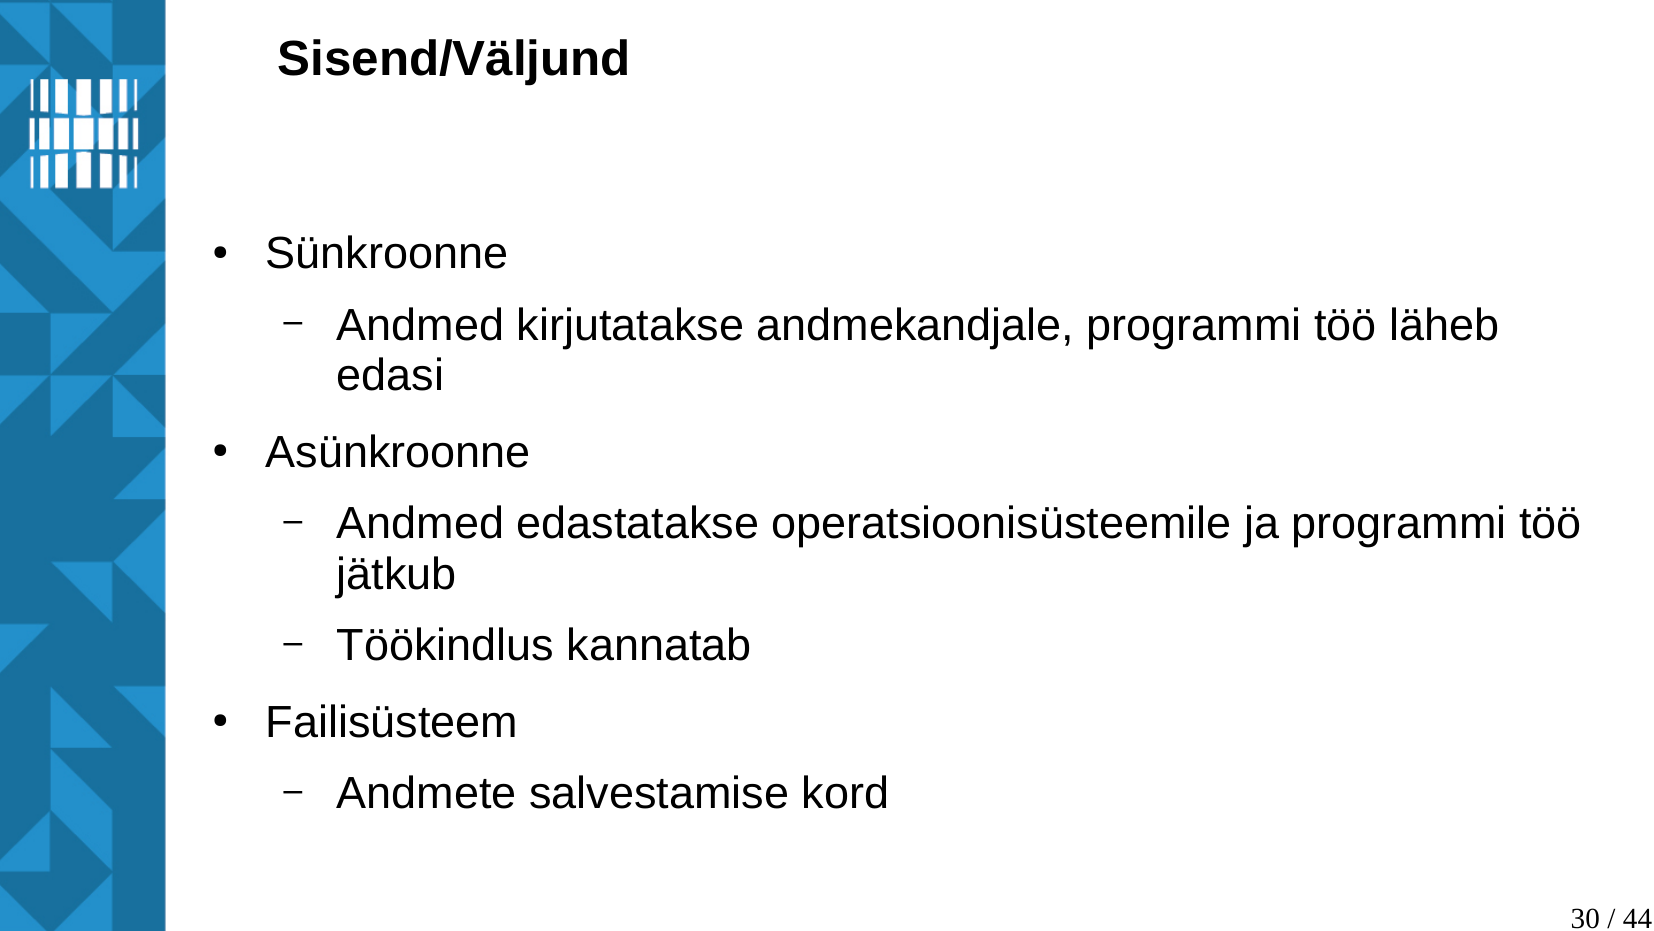

# Sisend/Väljund
Sünkroonne
Andmed kirjutatakse andmekandjale, programmi töö läheb edasi
Asünkroonne
Andmed edastatakse operatsioonisüsteemile ja programmi töö jätkub
Töökindlus kannatab
Failisüsteem
Andmete salvestamise kord
30